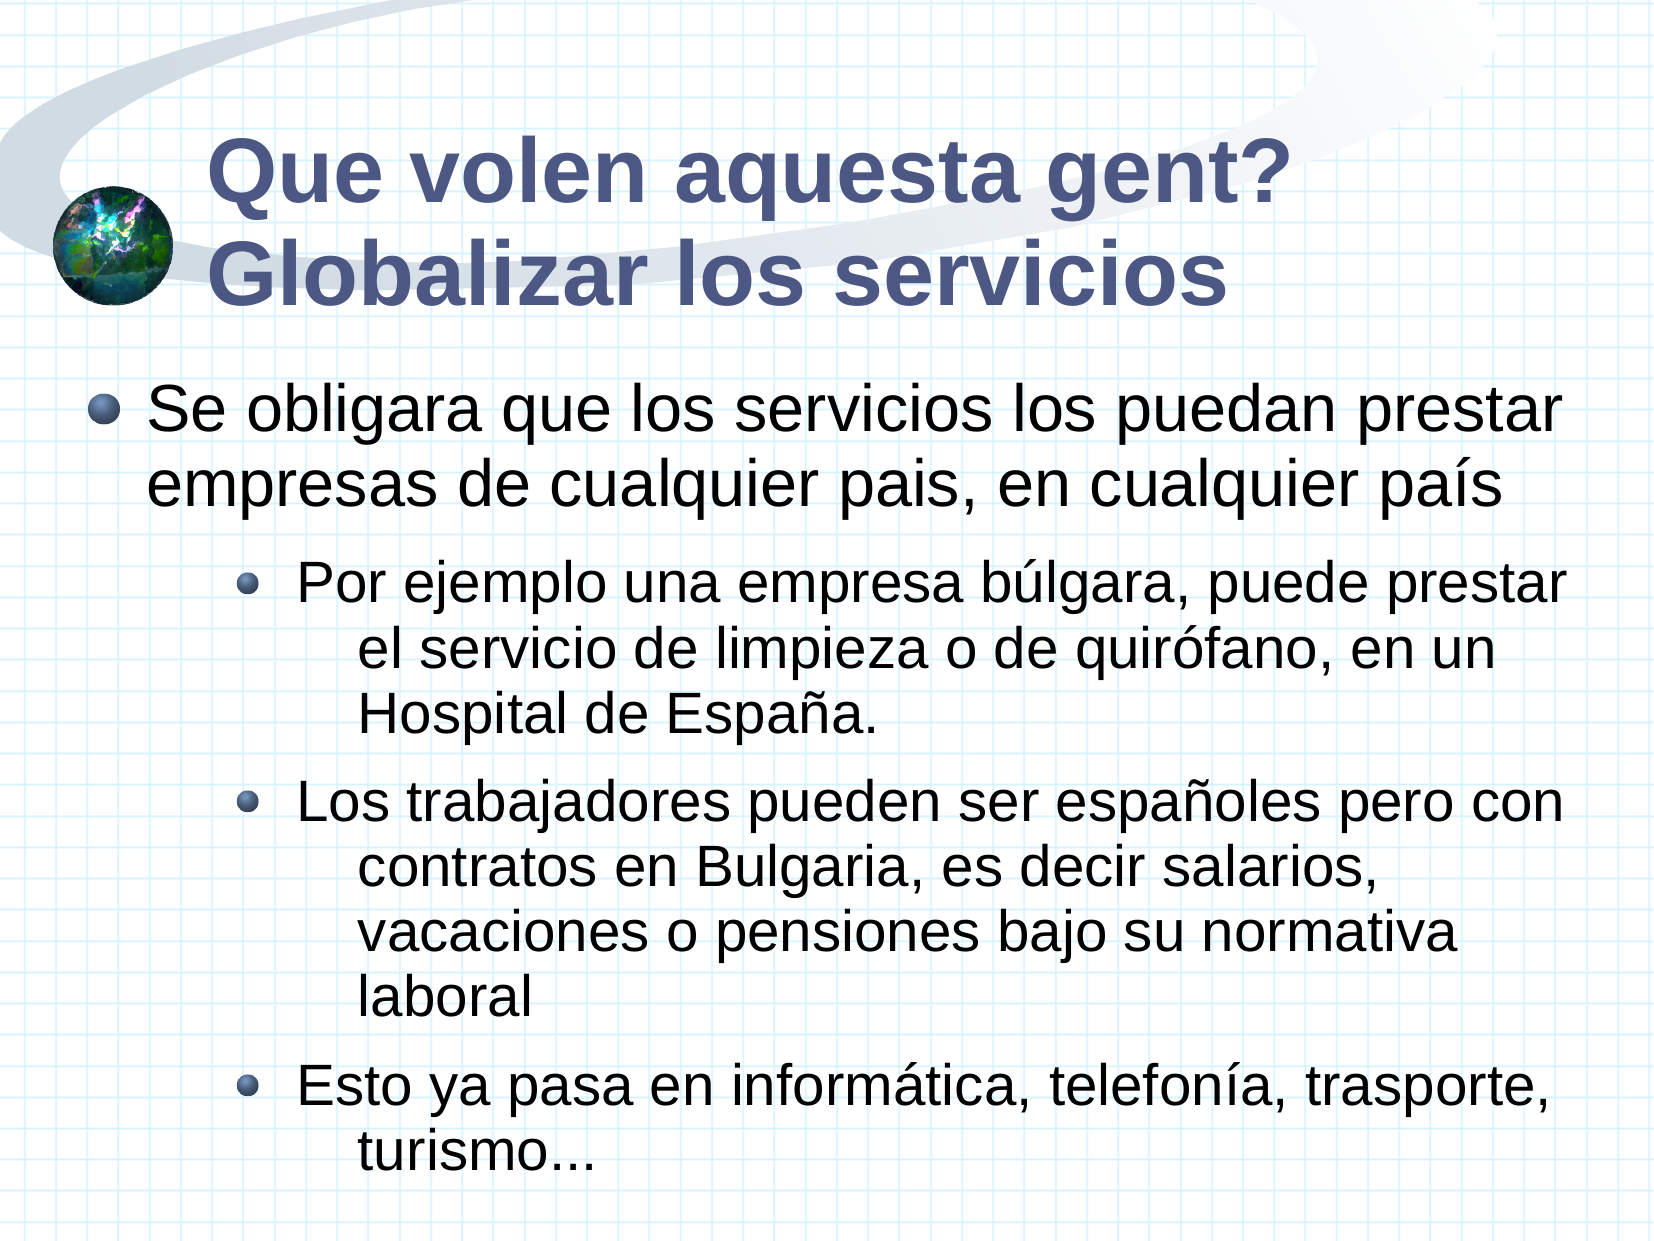

# Que volen aquesta gent? Globalizar los servicios
Se obligara que los servicios los puedan prestar empresas de cualquier pais, en cualquier país
Por ejemplo una empresa búlgara, puede prestar el servicio de limpieza o de quirófano, en un Hospital de España.
Los trabajadores pueden ser españoles pero con contratos en Bulgaria, es decir salarios, vacaciones o pensiones bajo su normativa laboral
Esto ya pasa en informática, telefonía, trasporte, turismo...